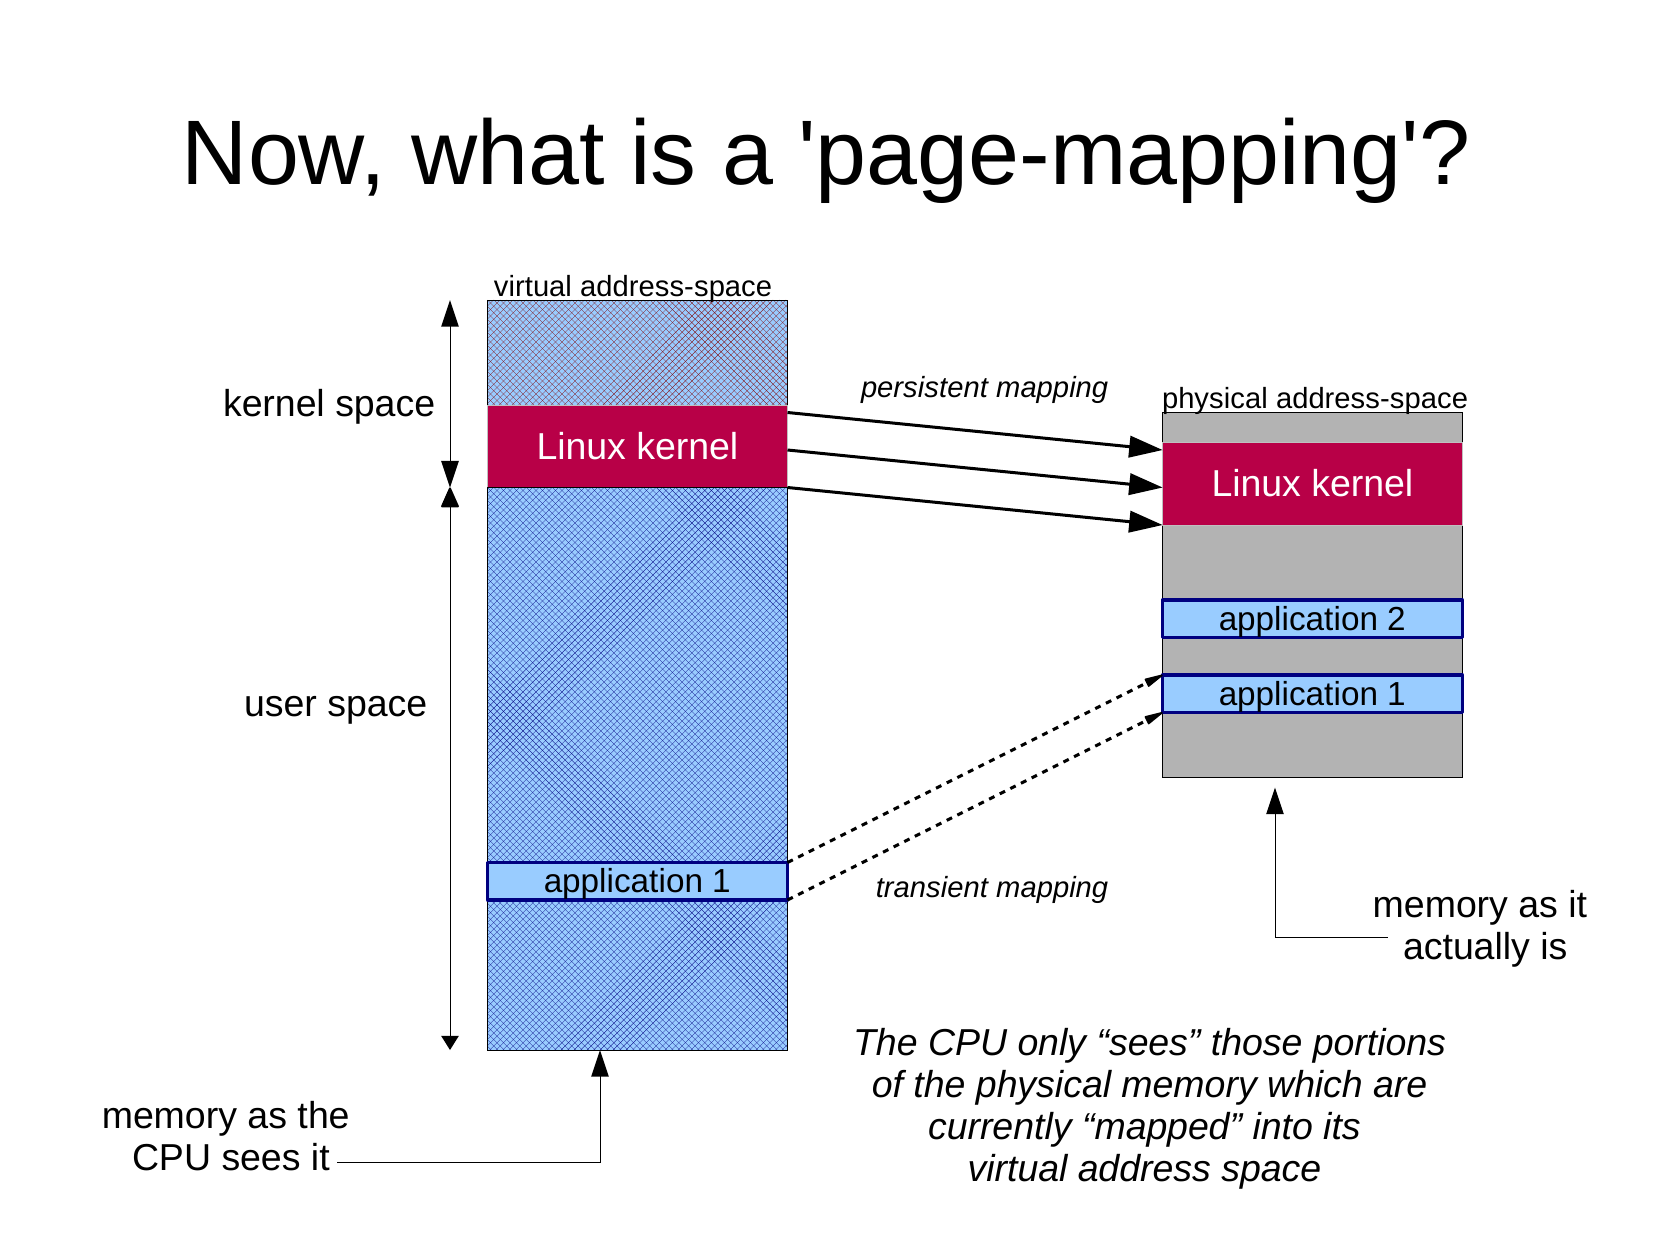

# Now, what is a 'page-mapping'?
virtual address-space
persistent mapping
kernel space
 physical address-space
Linux kernel
Linux kernel
application 2
 user space
application 1
application 1
transient mapping
memory as it
actually is
The CPU only “sees” those portions
of the physical memory which are
currently “mapped” into its
virtual address space
memory as the
CPU sees it